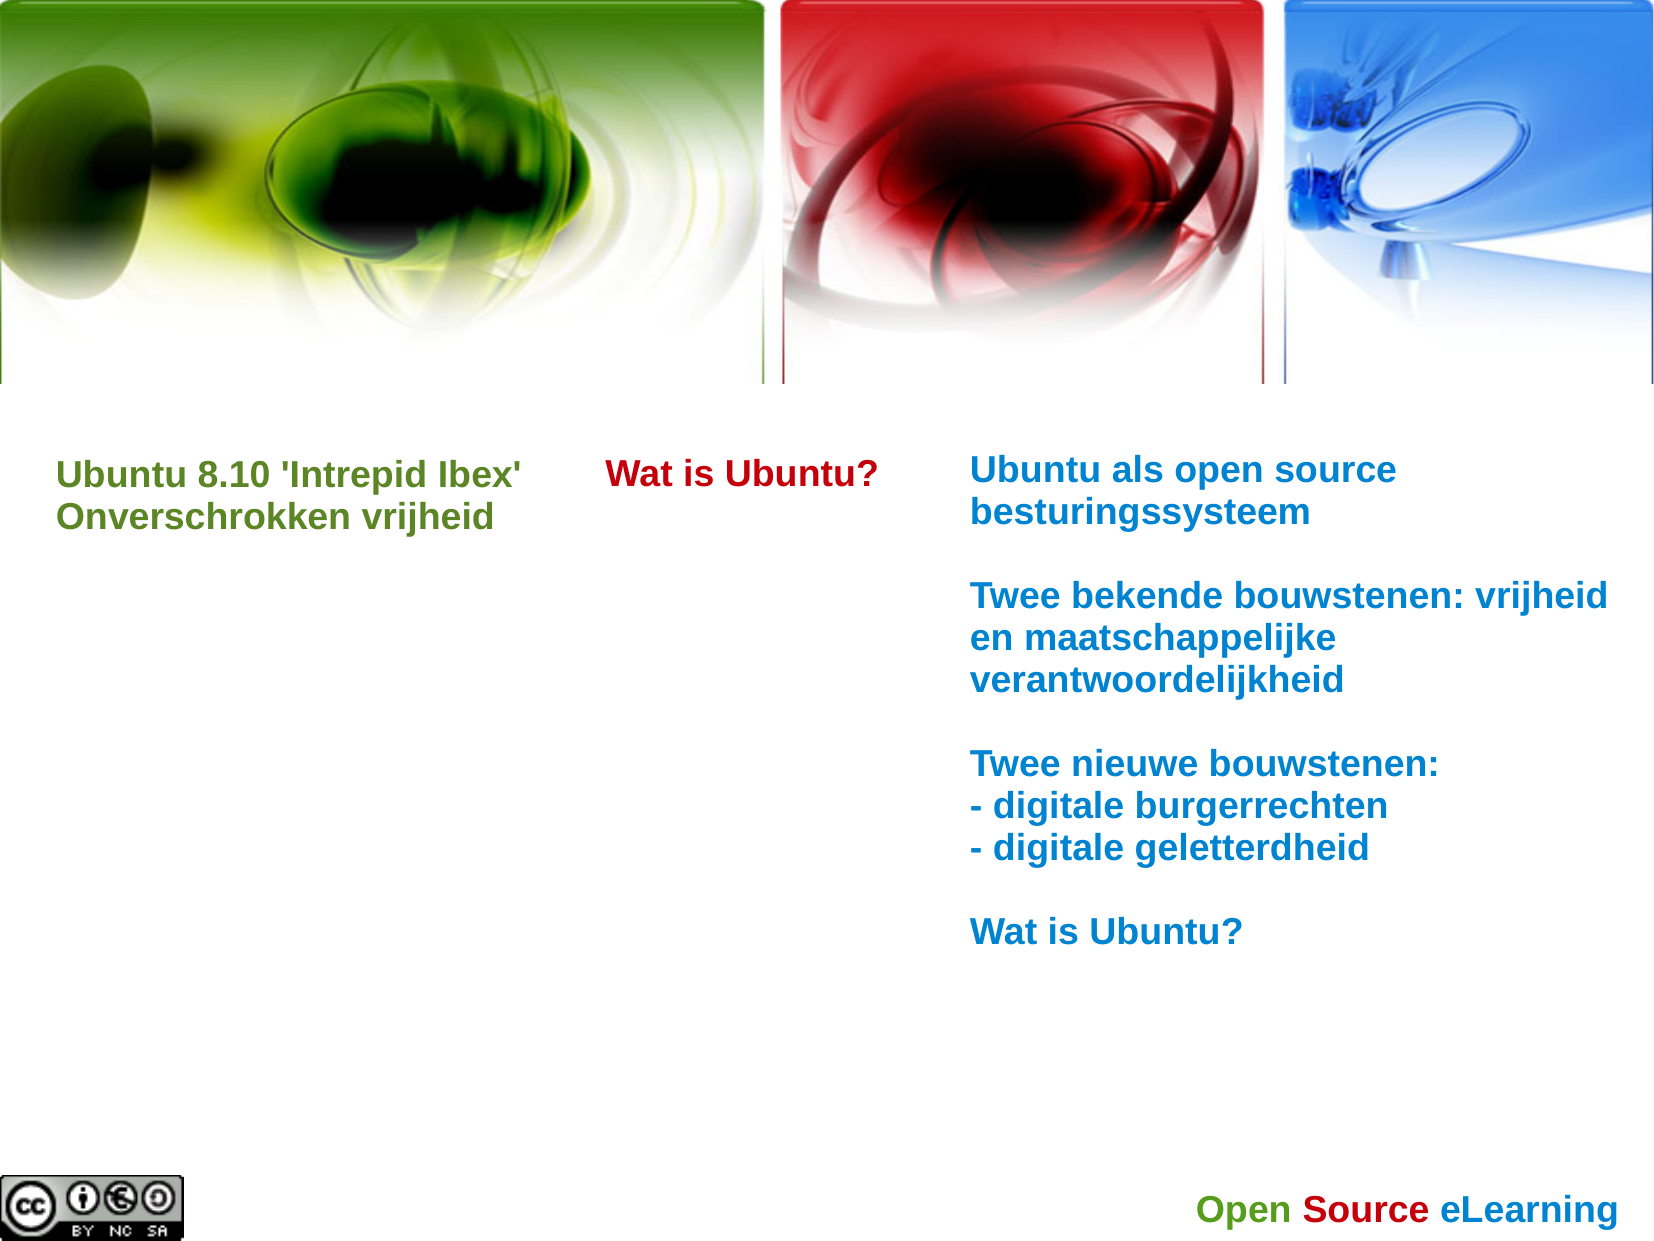

Ubuntu als open source besturingssysteem
Twee bekende bouwstenen: vrijheid en maatschappelijke verantwoordelijkheid
Twee nieuwe bouwstenen:
- digitale burgerrechten
- digitale geletterdheid
Wat is Ubuntu?
Wat is Ubuntu?
Ubuntu 8.10 'Intrepid Ibex'
Onverschrokken vrijheid
Open Source eLearning